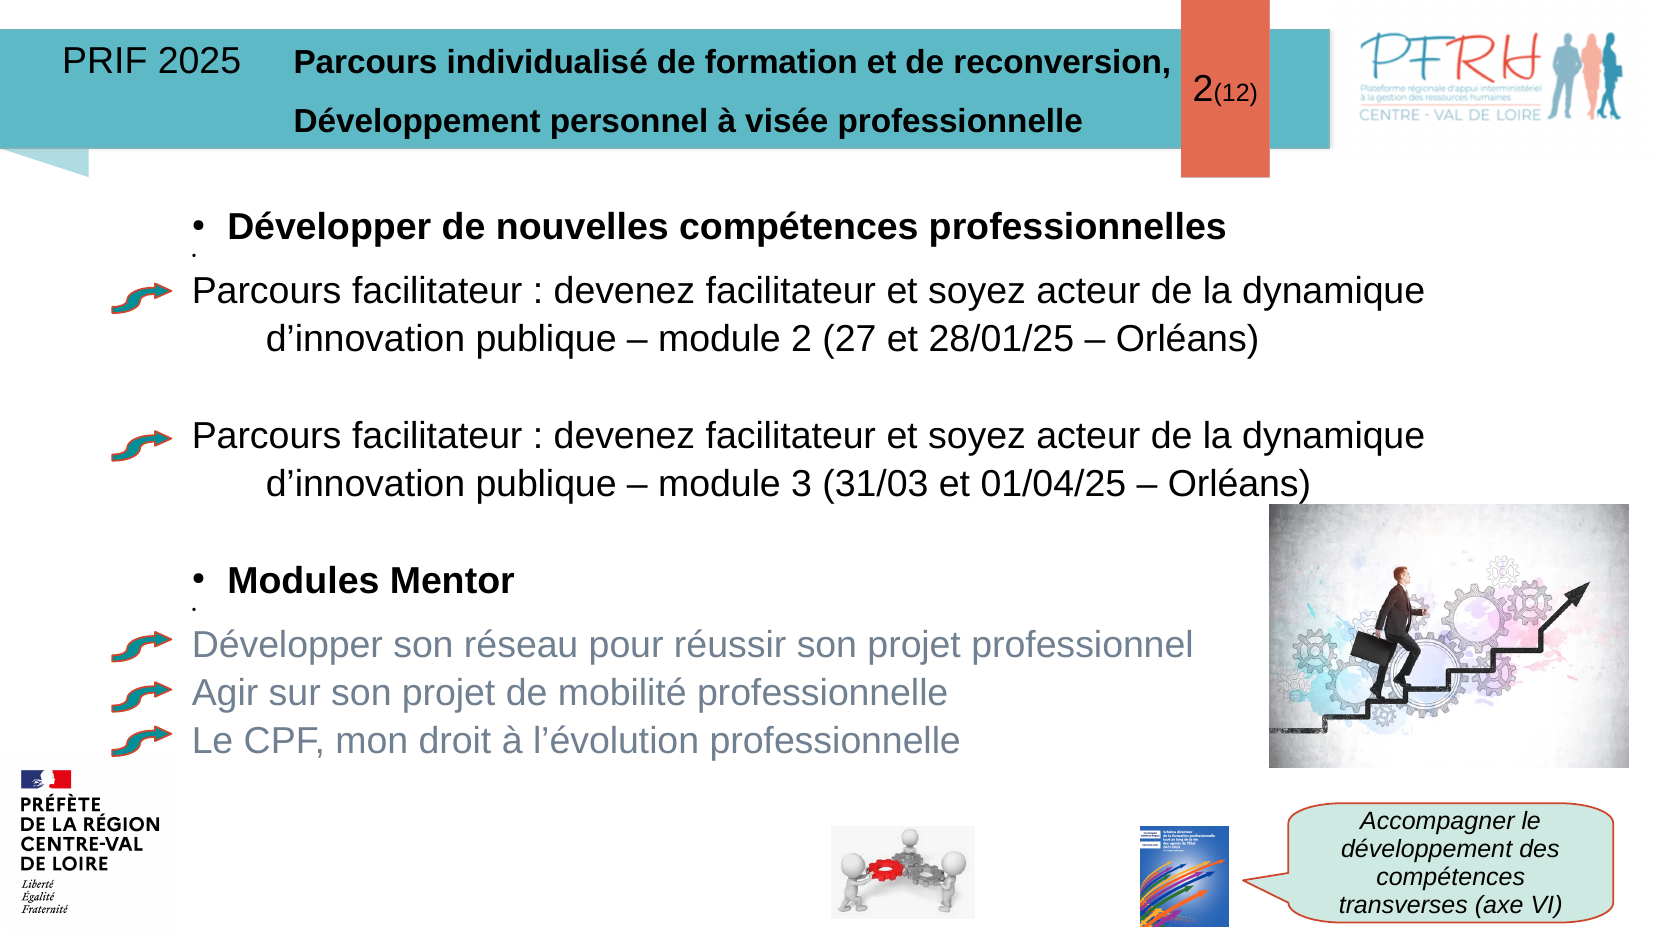

2(12)
PRIF 2025 Parcours individualisé de formation et de reconversion,
					 Développement personnel à visée professionnelle
Développer de nouvelles compétences professionnelles
Parcours facilitateur : devenez facilitateur et soyez acteur de la dynamique
	d’innovation publique – module 2 (27 et 28/01/25 – Orléans)
Parcours facilitateur : devenez facilitateur et soyez acteur de la dynamique
	d’innovation publique – module 3 (31/03 et 01/04/25 – Orléans)
Modules Mentor
Développer son réseau pour réussir son projet professionnel
Agir sur son projet de mobilité professionnelle
Le CPF, mon droit à l’évolution professionnelle
Accompagner le développement des compétences transverses (axe VI)